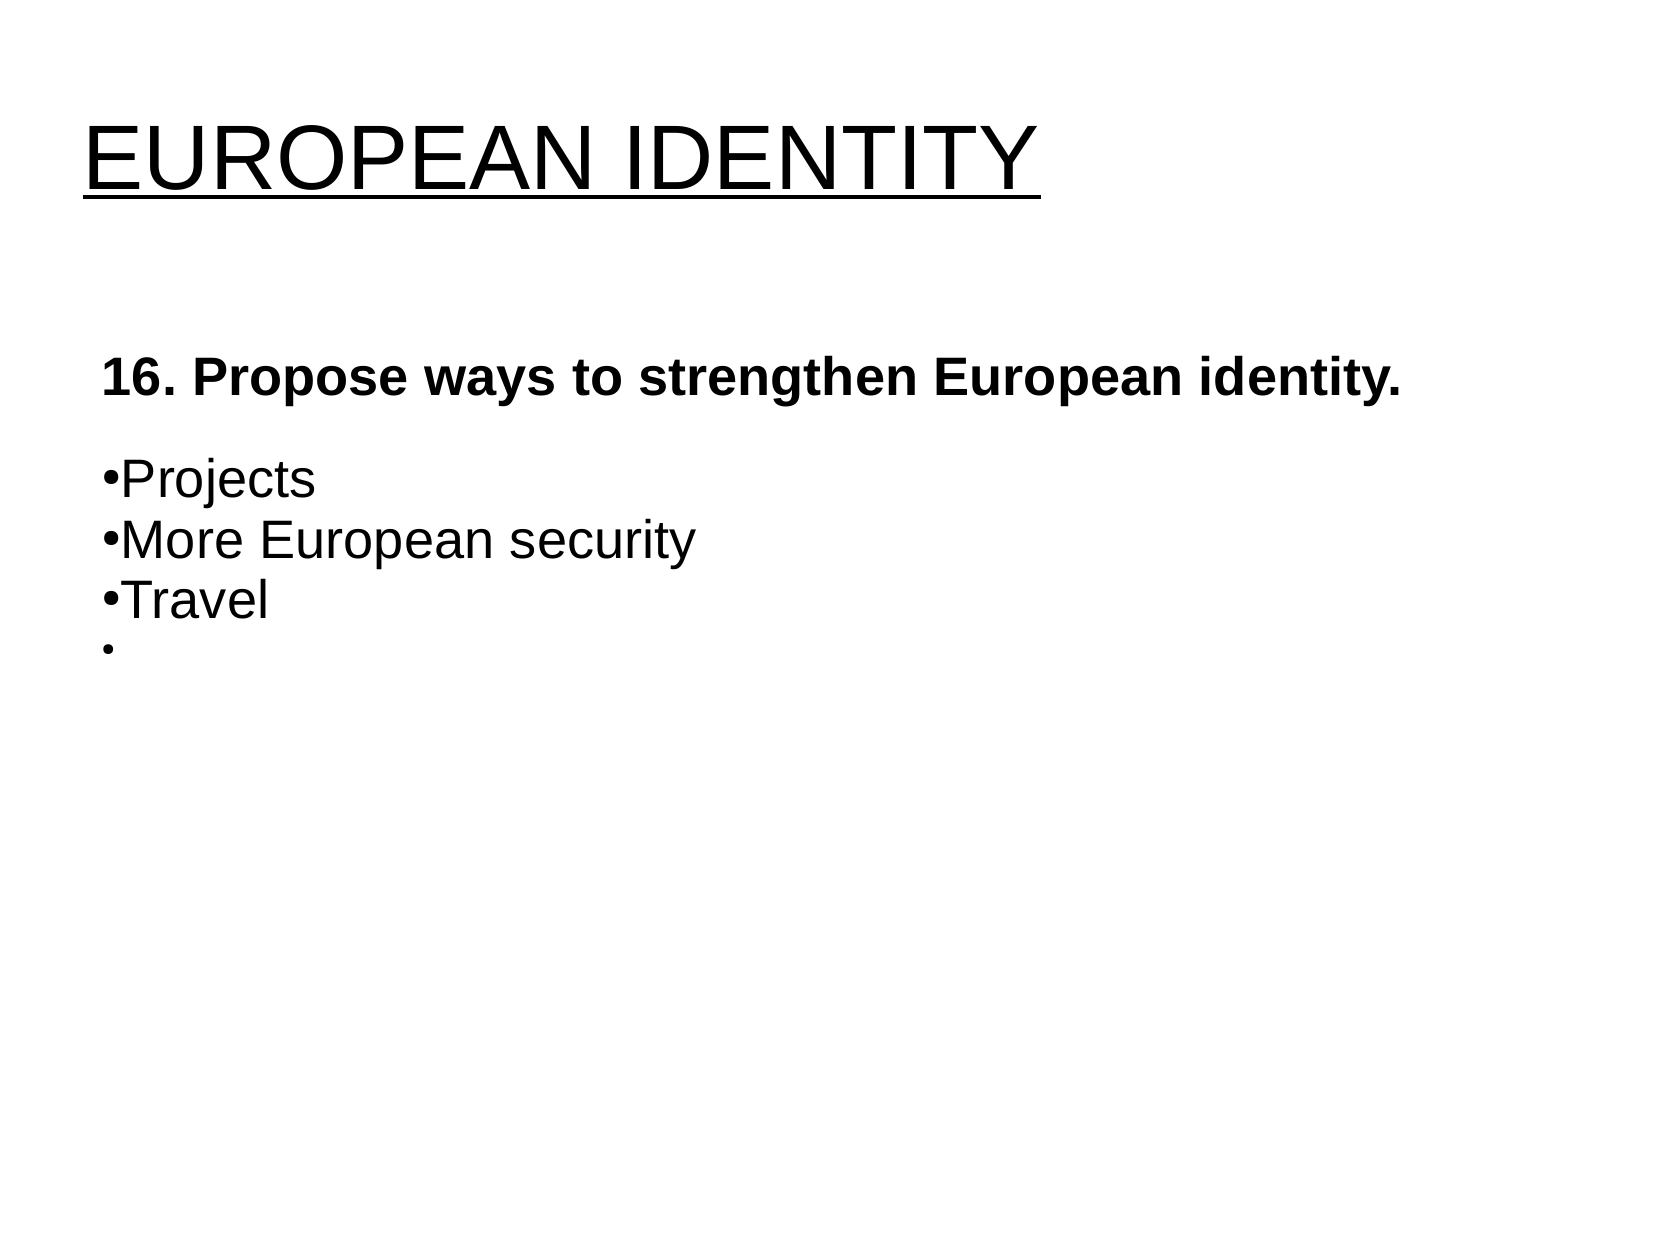

# EUROPEAN IDENTITY
16. Propose ways to strengthen European identity.
Projects
More European security
Travel